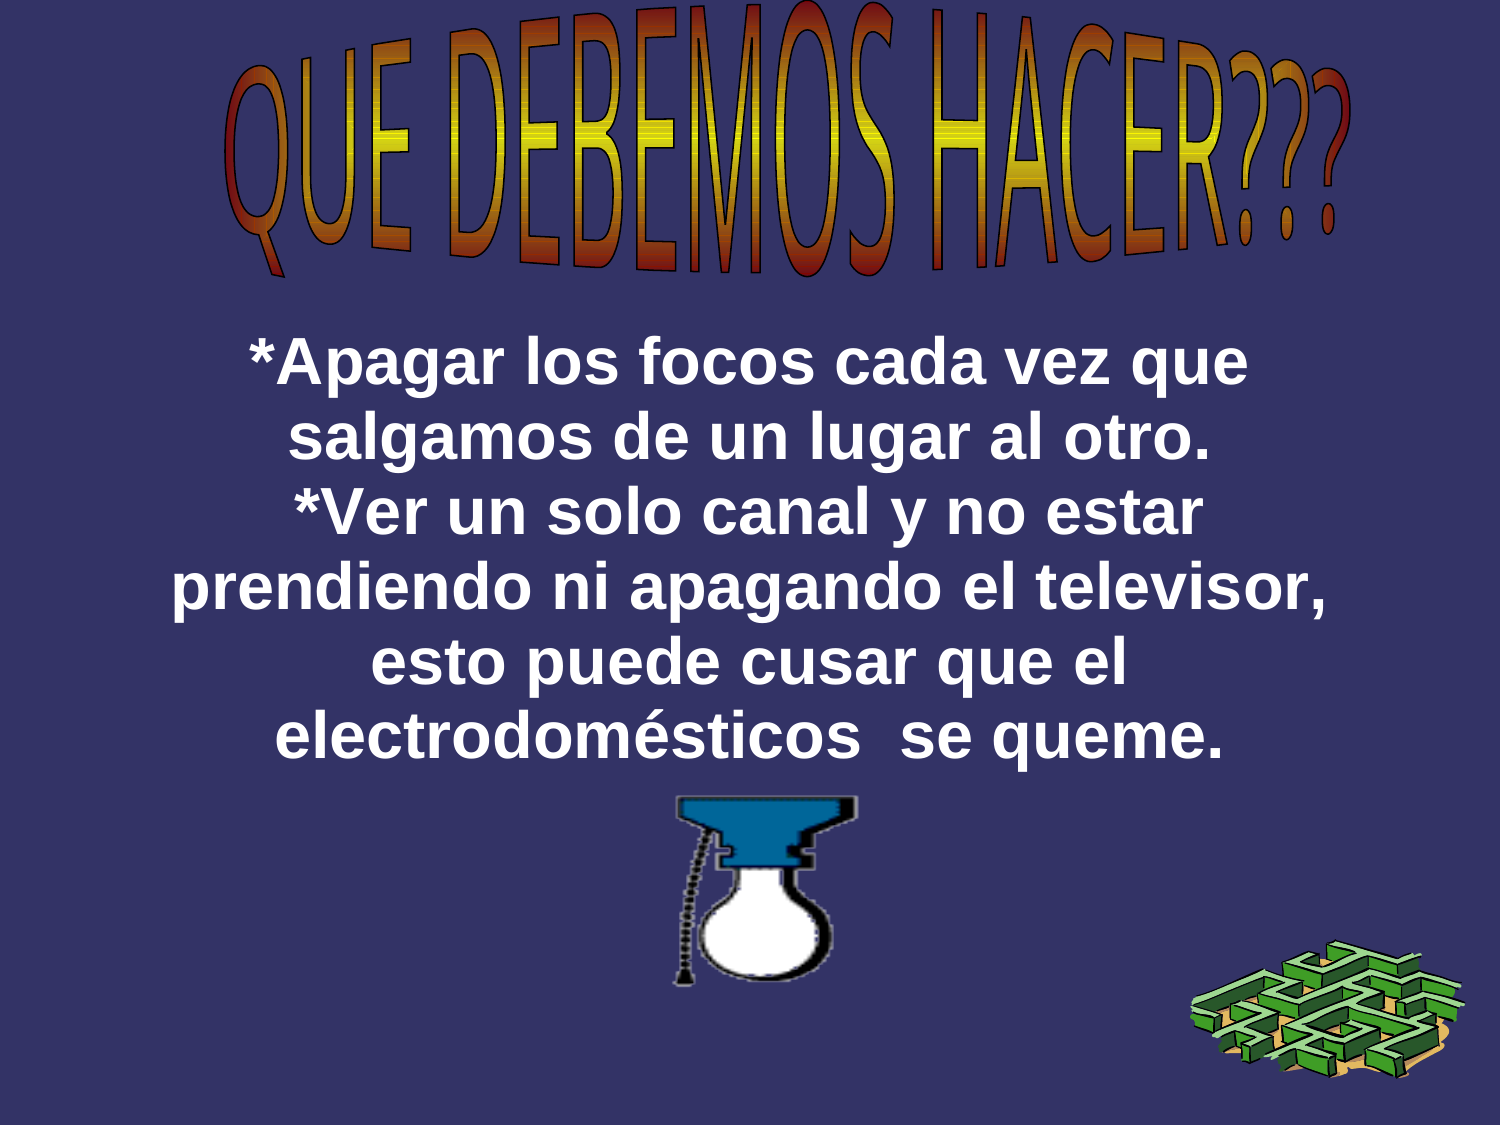

QUE DEBEMOS HACER???
#
*Apagar los focos cada vez que salgamos de un lugar al otro.
*Ver un solo canal y no estar prendiendo ni apagando el televisor, esto puede cusar que el electrodomésticos se queme.